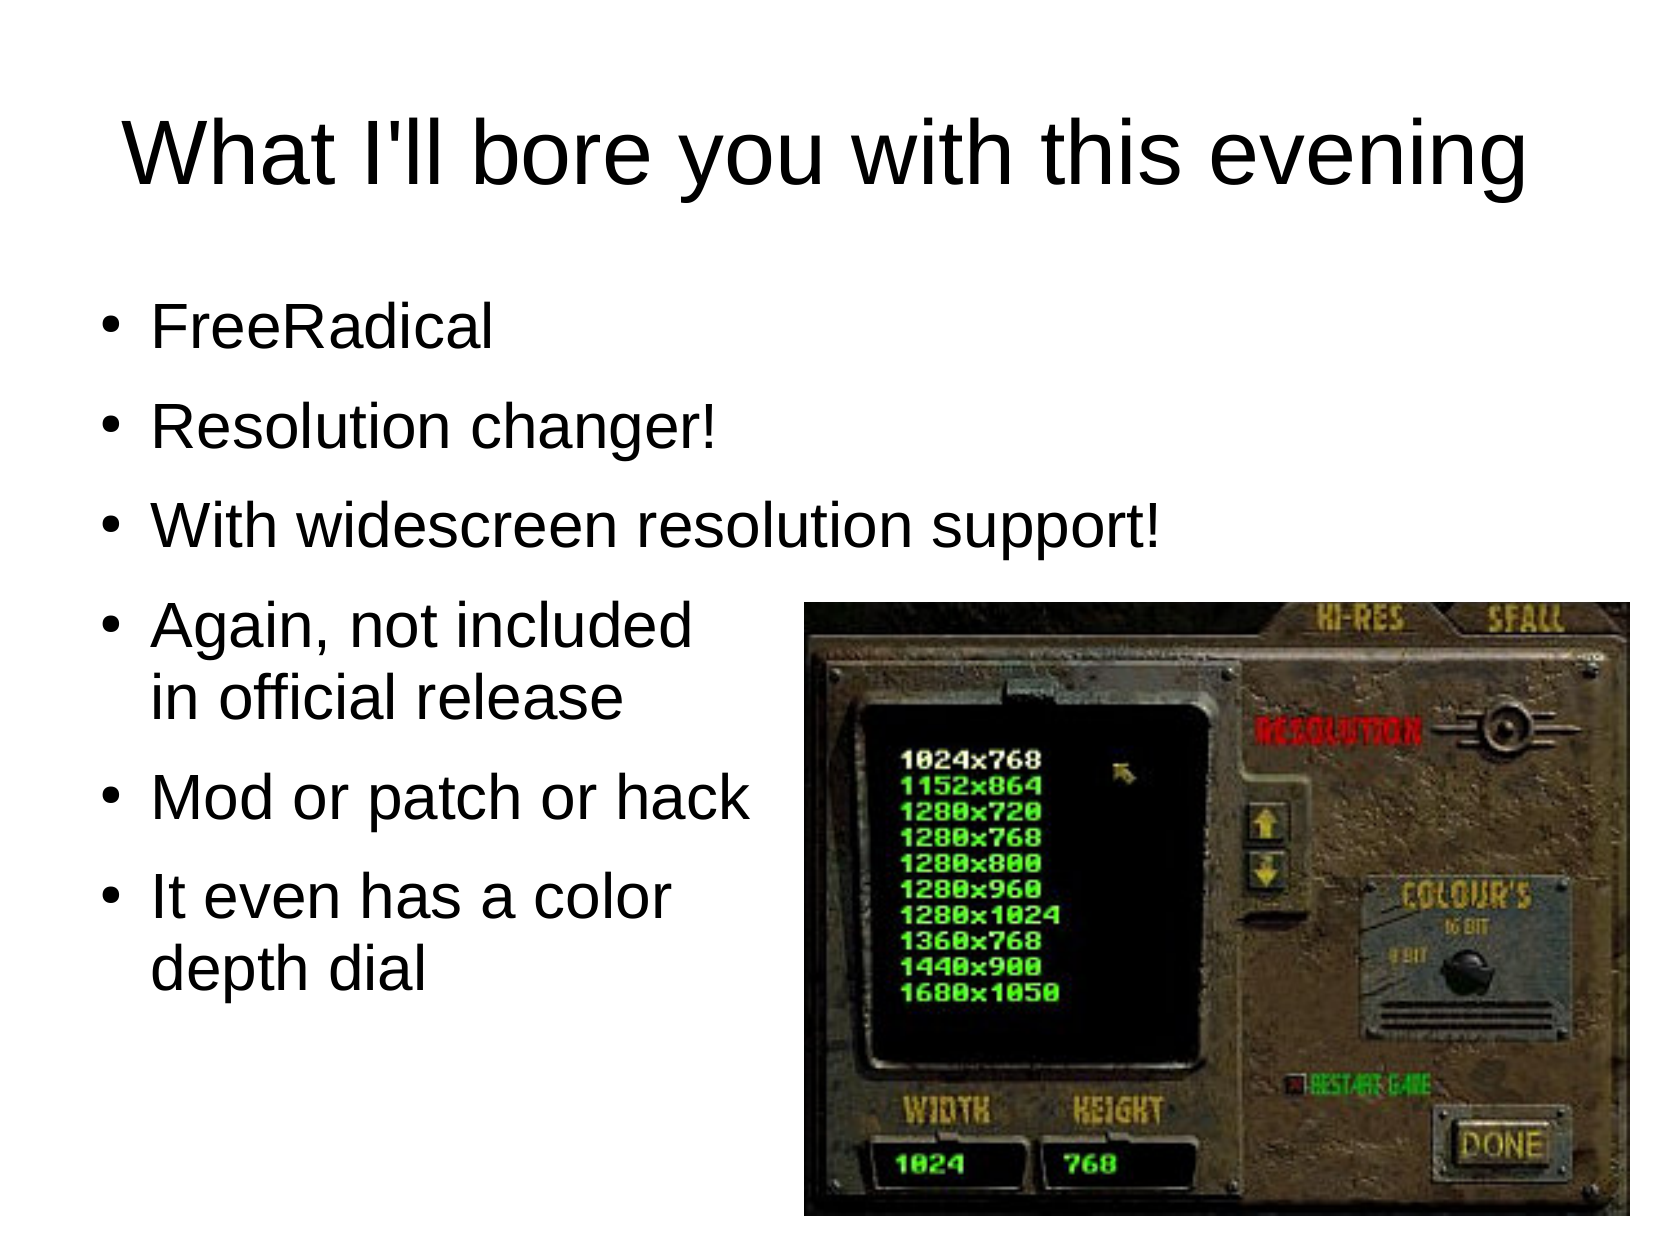

# What I'll bore you with this evening
FreeRadical
Resolution changer!
With widescreen resolution support!
Again, not included
in official release
Mod or patch or hack
It even has a color
depth dial